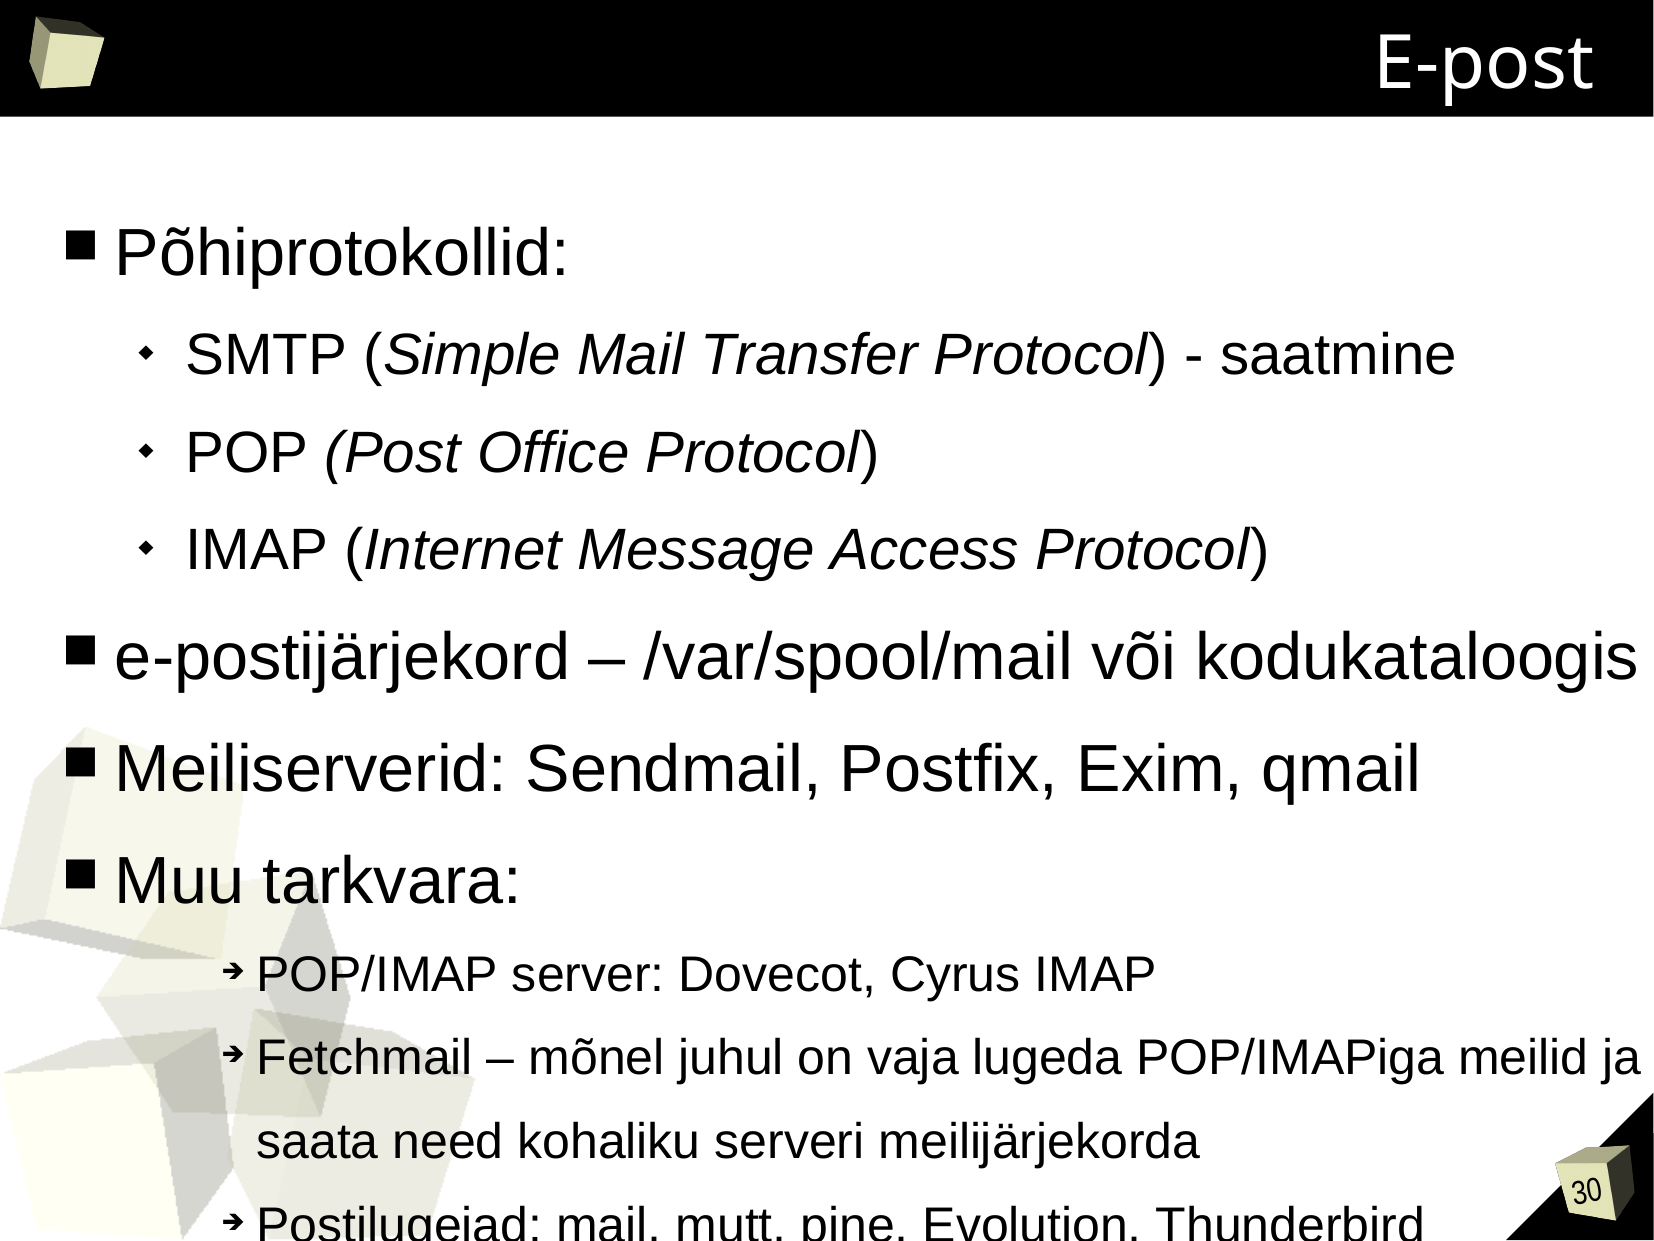

# E-post
Põhiprotokollid:
SMTP (Simple Mail Transfer Protocol) - saatmine
POP (Post Office Protocol)
IMAP (Internet Message Access Protocol)
e-postijärjekord – /var/spool/mail või kodukataloogis
Meiliserverid: Sendmail, Postfix, Exim, qmail
Muu tarkvara:
POP/IMAP server: Dovecot, Cyrus IMAP
Fetchmail – mõnel juhul on vaja lugeda POP/IMAPiga meilid ja saata need kohaliku serveri meilijärjekorda
Postilugejad: mail, mutt, pine, Evolution, Thunderbird